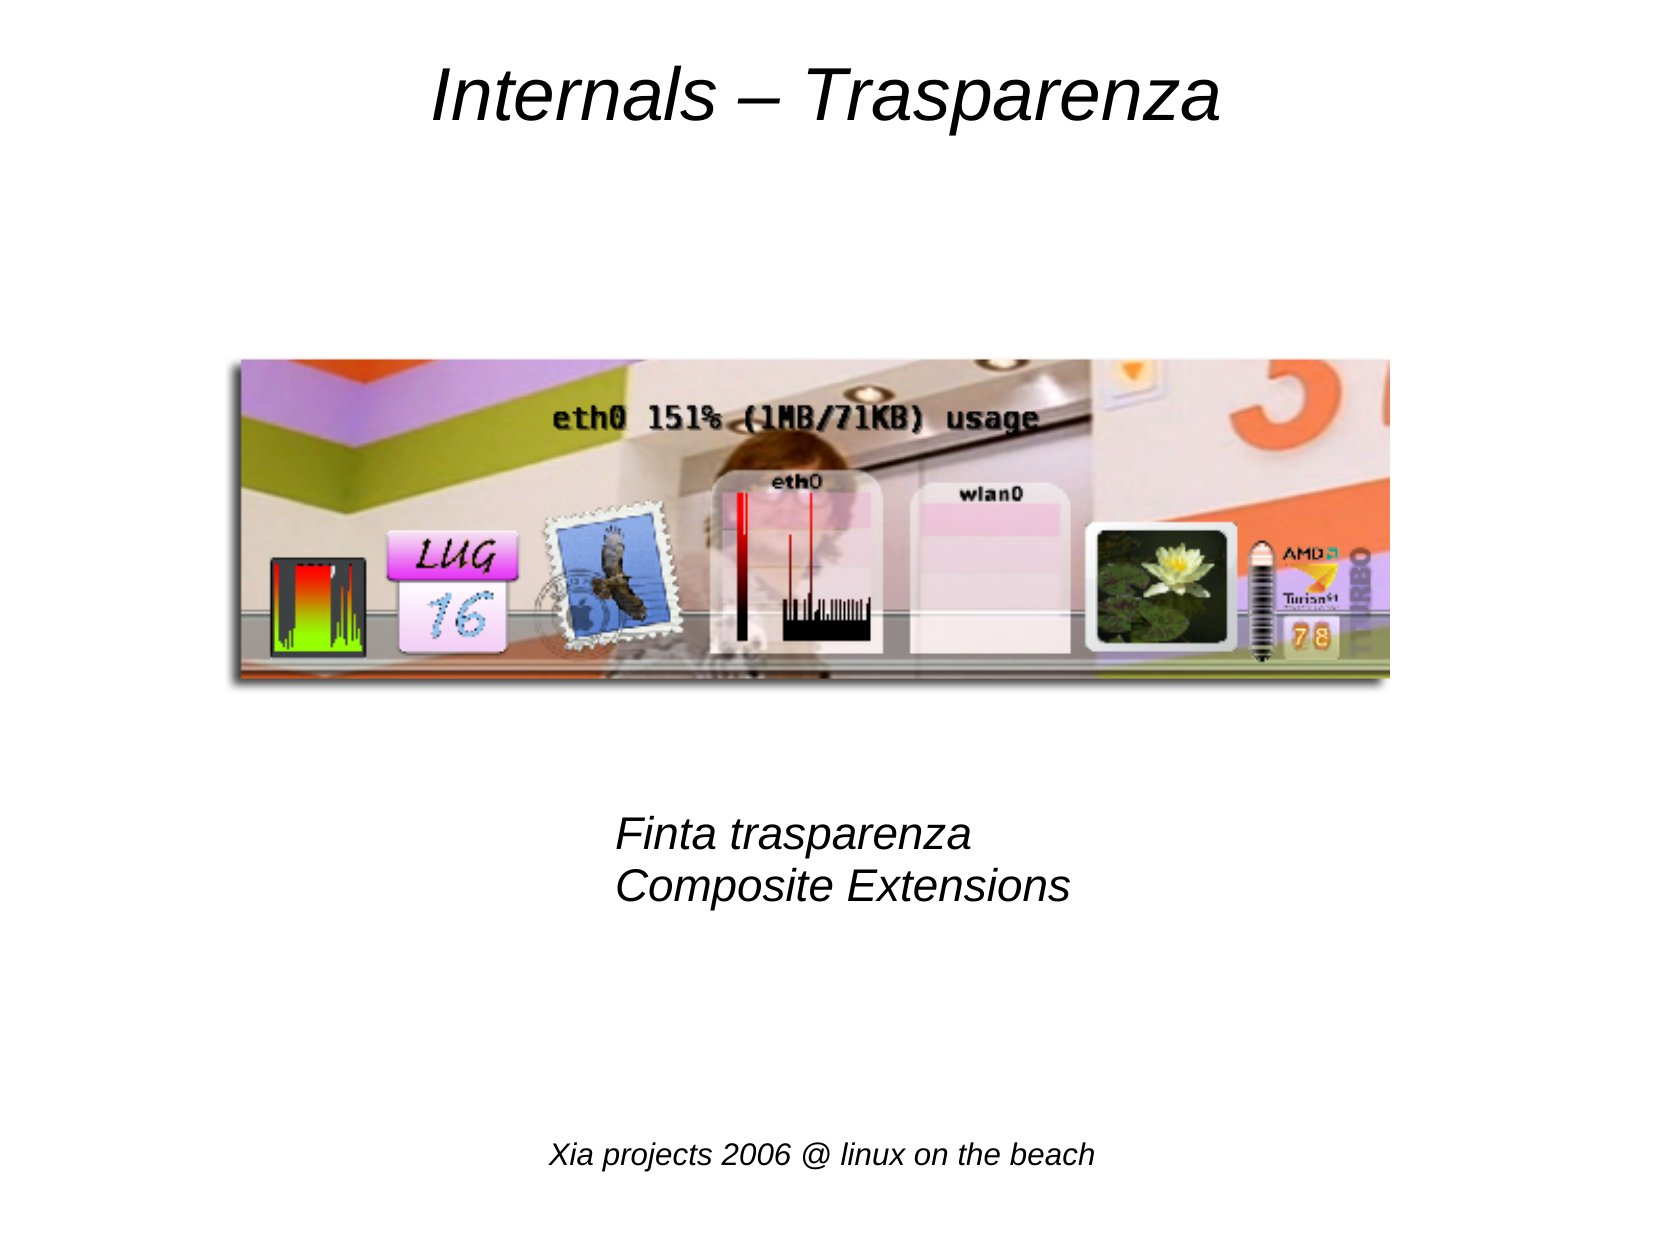

# Internals – Trasparenza
 Finta trasparenza
 Composite Extensions
Xia projects 2006 @ linux on the beach